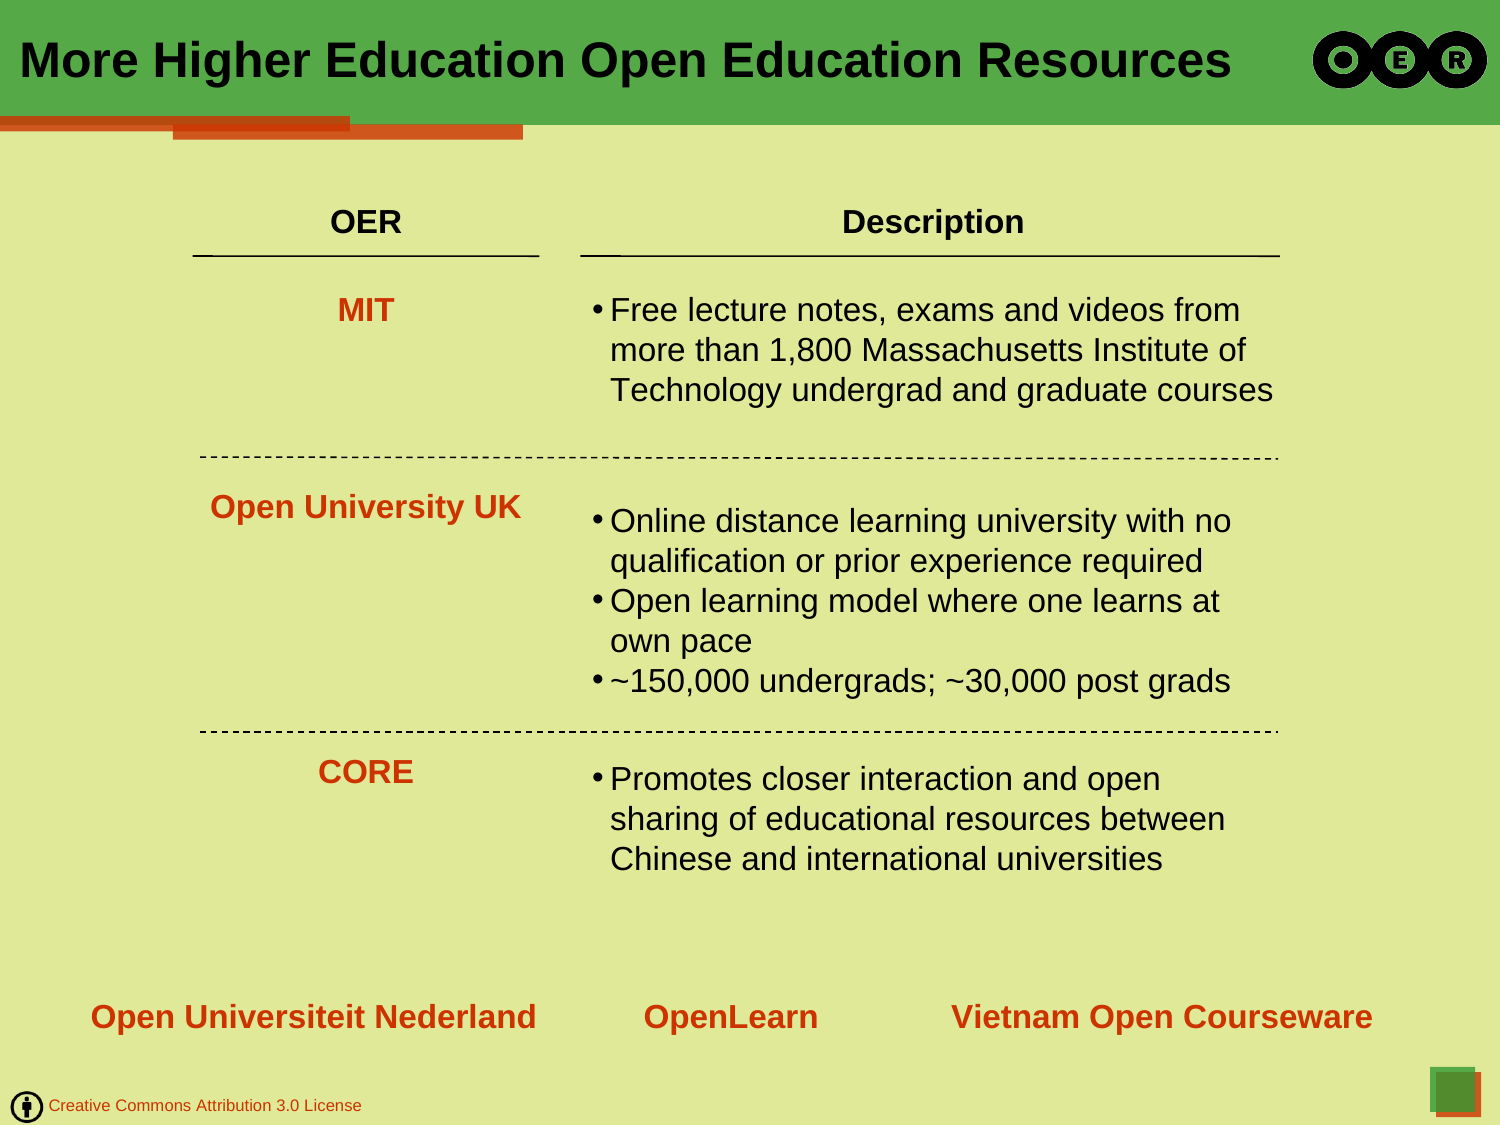

More Higher Education Open Education Resources
OER
Description
MIT
Free lecture notes, exams and videos from more than 1,800 Massachusetts Institute of Technology undergrad and graduate courses
Open University UK
Online distance learning university with no qualification or prior experience required
Open learning model where one learns at own pace
~150,000 undergrads; ~30,000 post grads
CORE
Promotes closer interaction and open sharing of educational resources between Chinese and international universities
Open Universiteit Nederland
OpenLearn
Vietnam Open Courseware